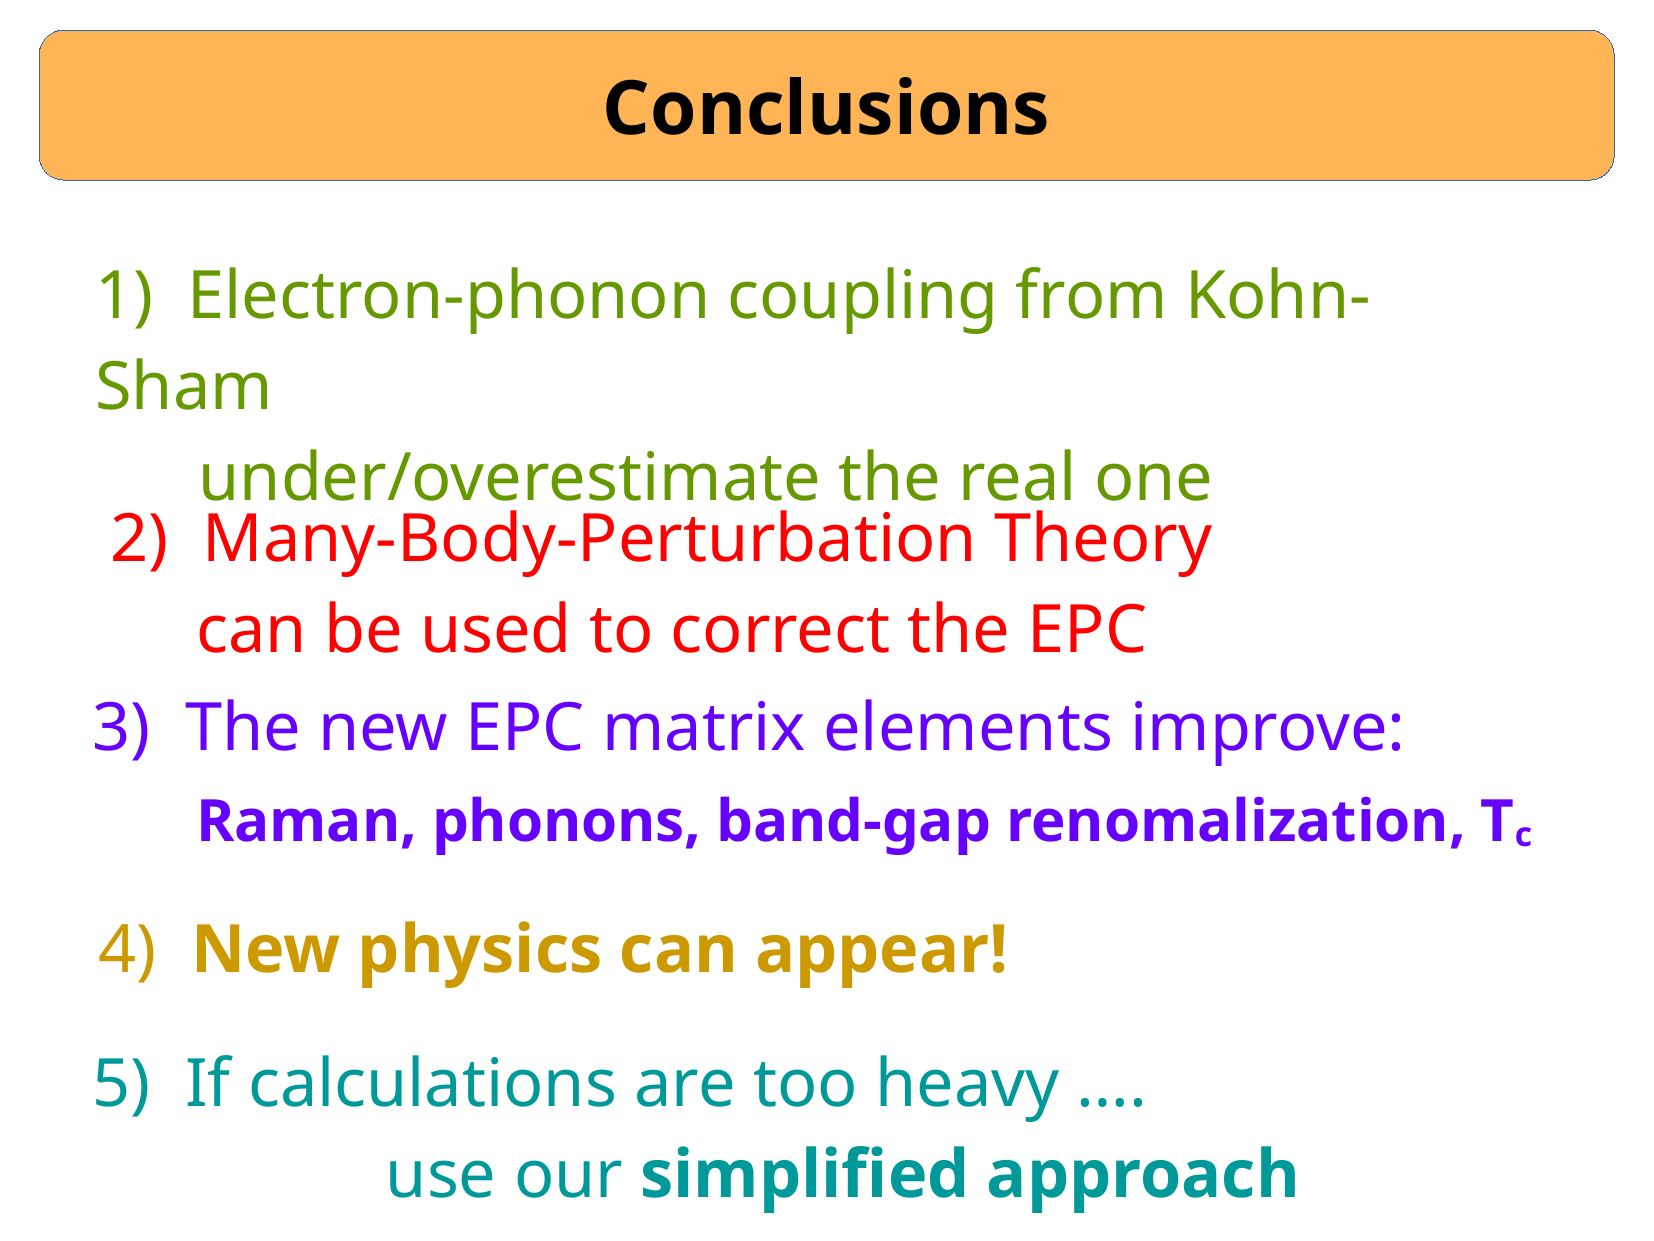

Conclusions
1) Electron-phonon coupling from Kohn-Sham
 under/overestimate the real one
2) Many-Body-Perturbation Theory
 can be used to correct the EPC
3) The new EPC matrix elements improve:
 Raman, phonons, band-gap renomalization, Tc
4) New physics can appear!
5) If calculations are too heavy ….
 use our simplified approach